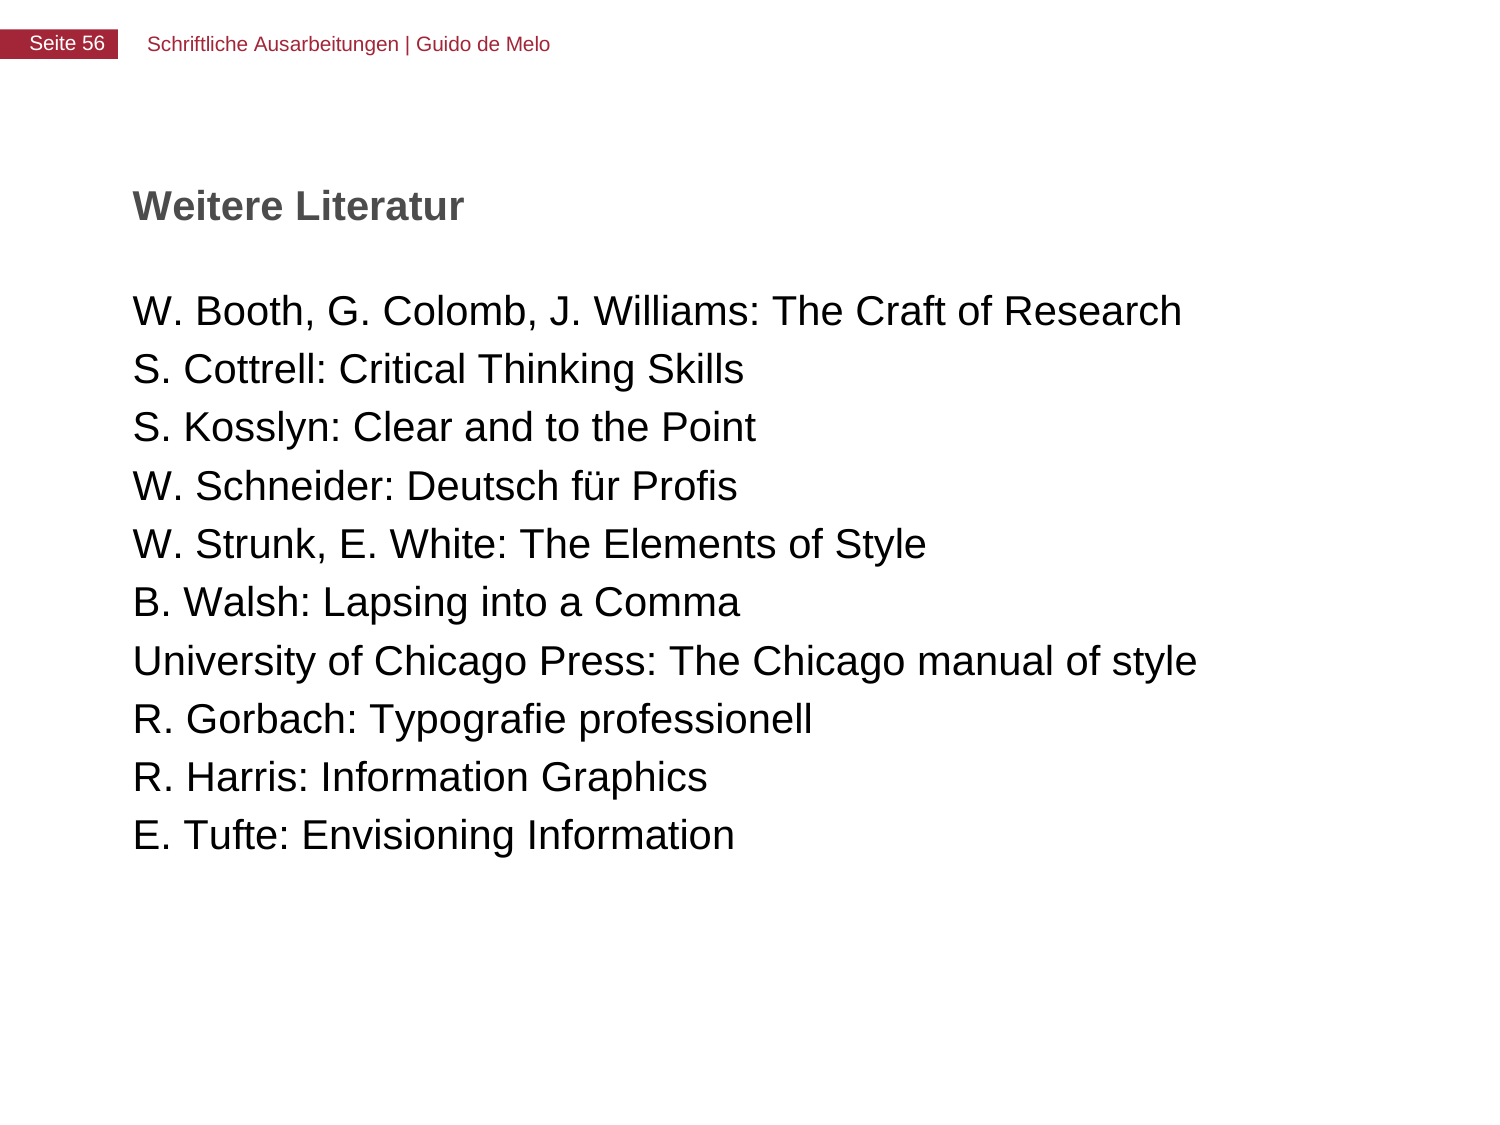

# Weitere Literatur
W. Booth, G. Colomb, J. Williams: The Craft of Research
S. Cottrell: Critical Thinking Skills
S. Kosslyn: Clear and to the Point
W. Schneider: Deutsch für Profis
W. Strunk, E. White: The Elements of Style
B. Walsh: Lapsing into a Comma
University of Chicago Press: The Chicago manual of style
R. Gorbach: Typografie professionell
R. Harris: Information Graphics
E. Tufte: Envisioning Information